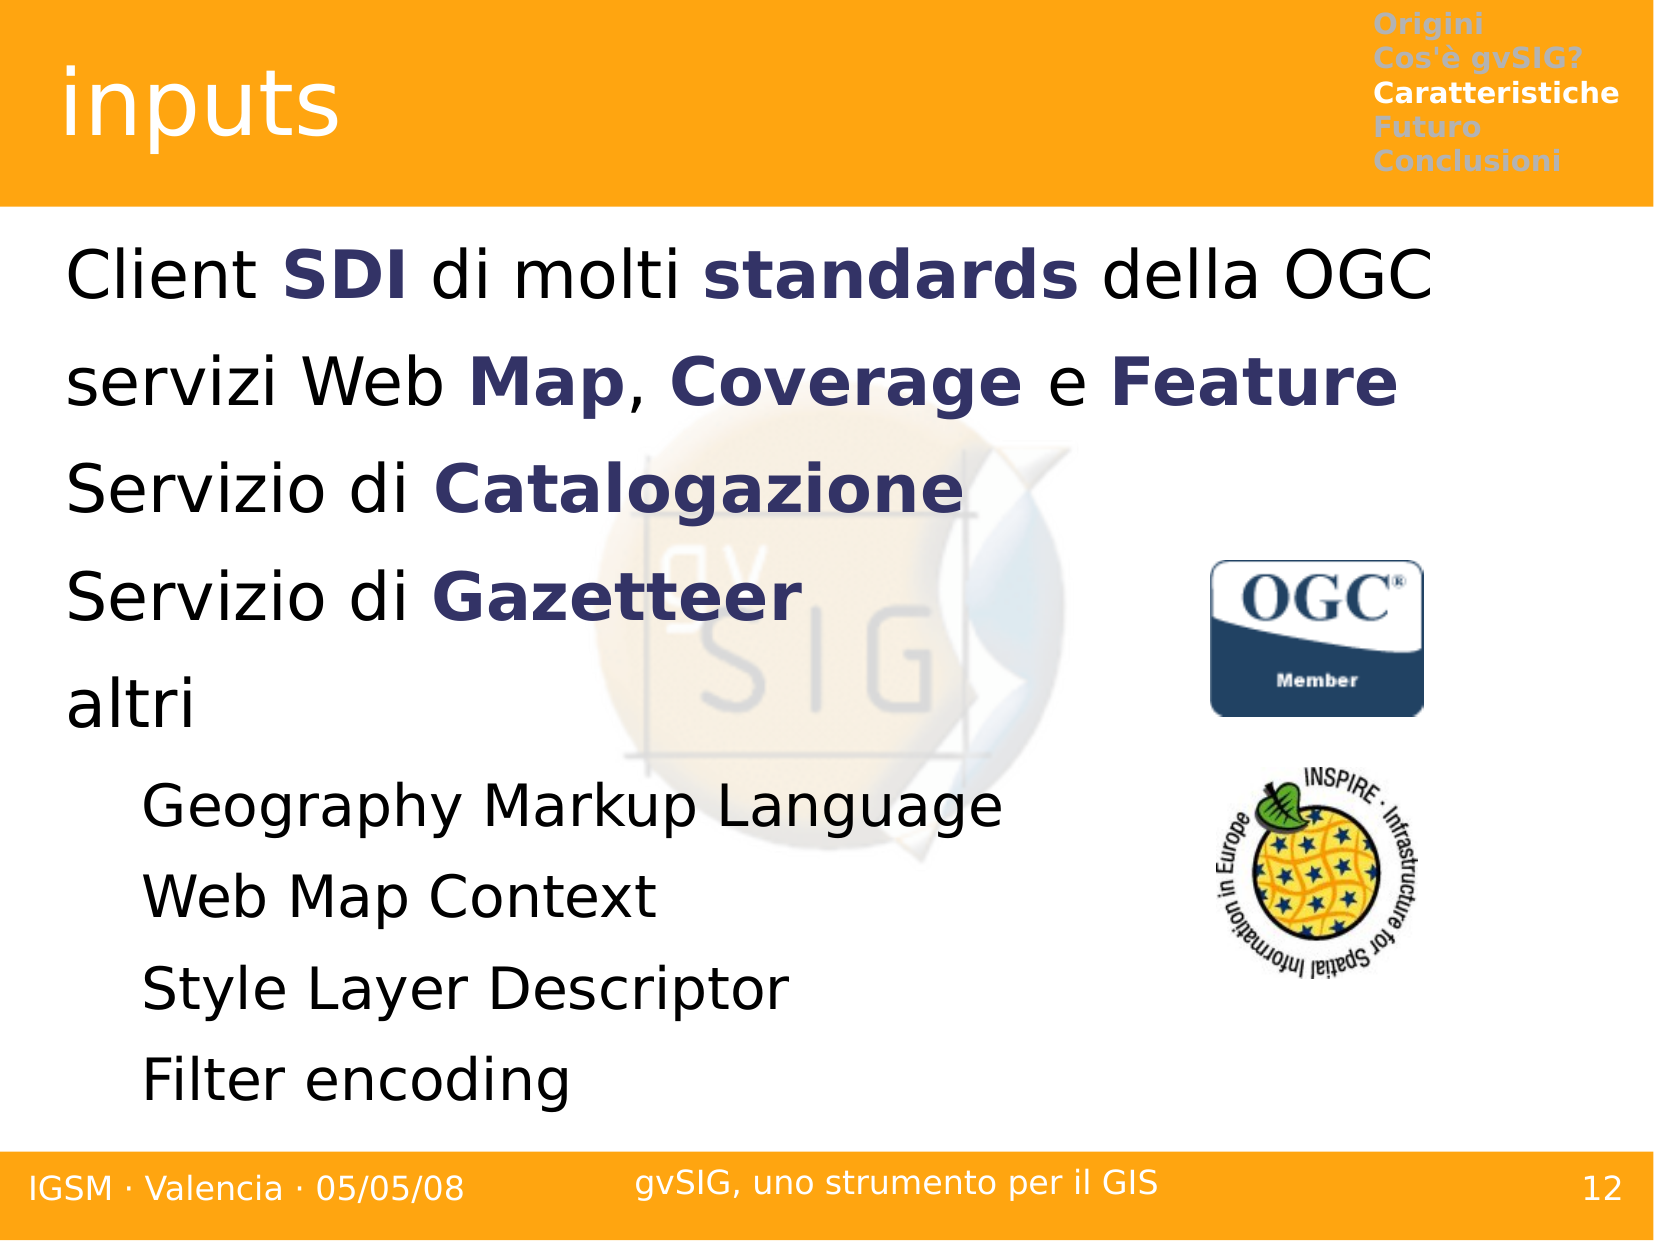

Origini
Cos'è gvSIG?
Caratteristiche
Futuro
Conclusioni
# inputs
Client SDI di molti standards della OGC
servizi Web Map, Coverage e Feature
Servizio di Catalogazione
Servizio di Gazetteer
altri
Geography Markup Language
Web Map Context
Style Layer Descriptor
Filter encoding
gvSIG, uno strumento per il GIS
IGSM · Valencia · 05/05/08
12